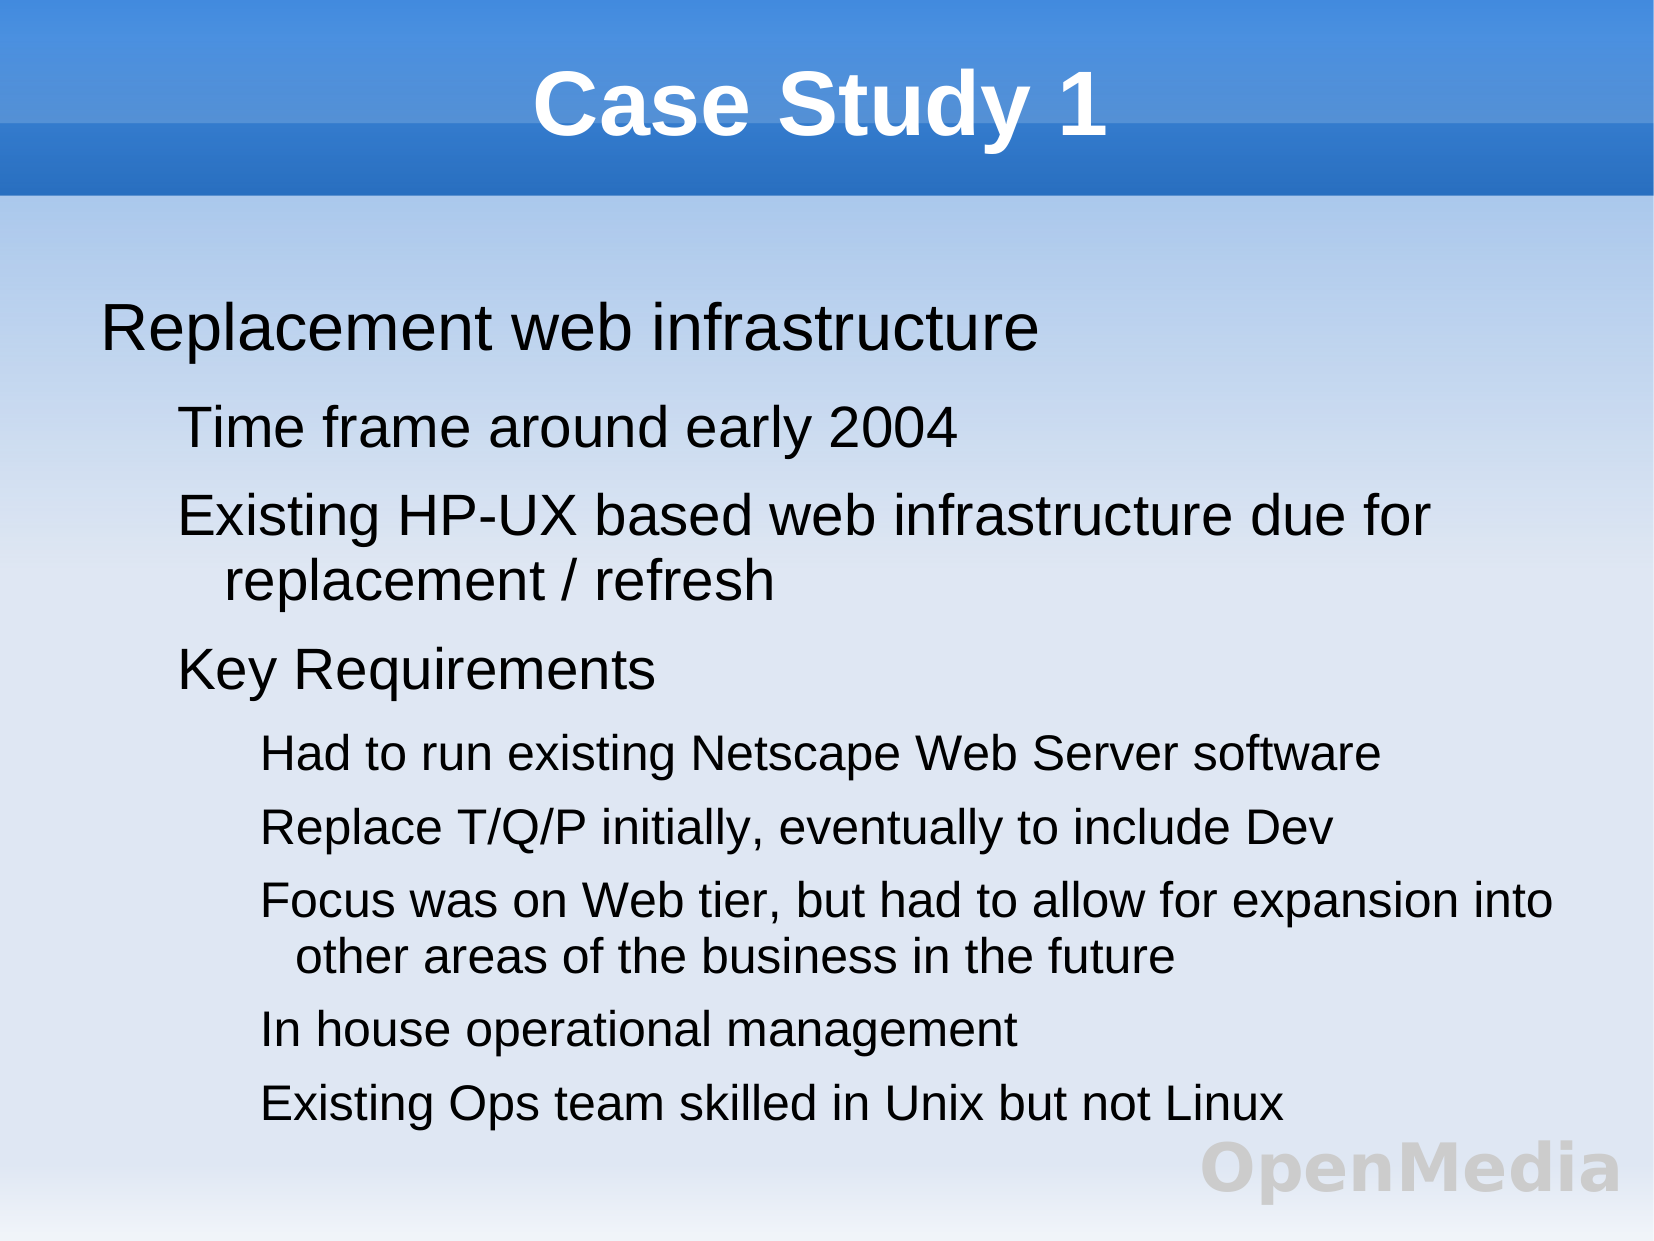

# Case Study 1
Replacement web infrastructure
Time frame around early 2004
Existing HP-UX based web infrastructure due for replacement / refresh
Key Requirements
Had to run existing Netscape Web Server software
Replace T/Q/P initially, eventually to include Dev
Focus was on Web tier, but had to allow for expansion into other areas of the business in the future
In house operational management
Existing Ops team skilled in Unix but not Linux
22